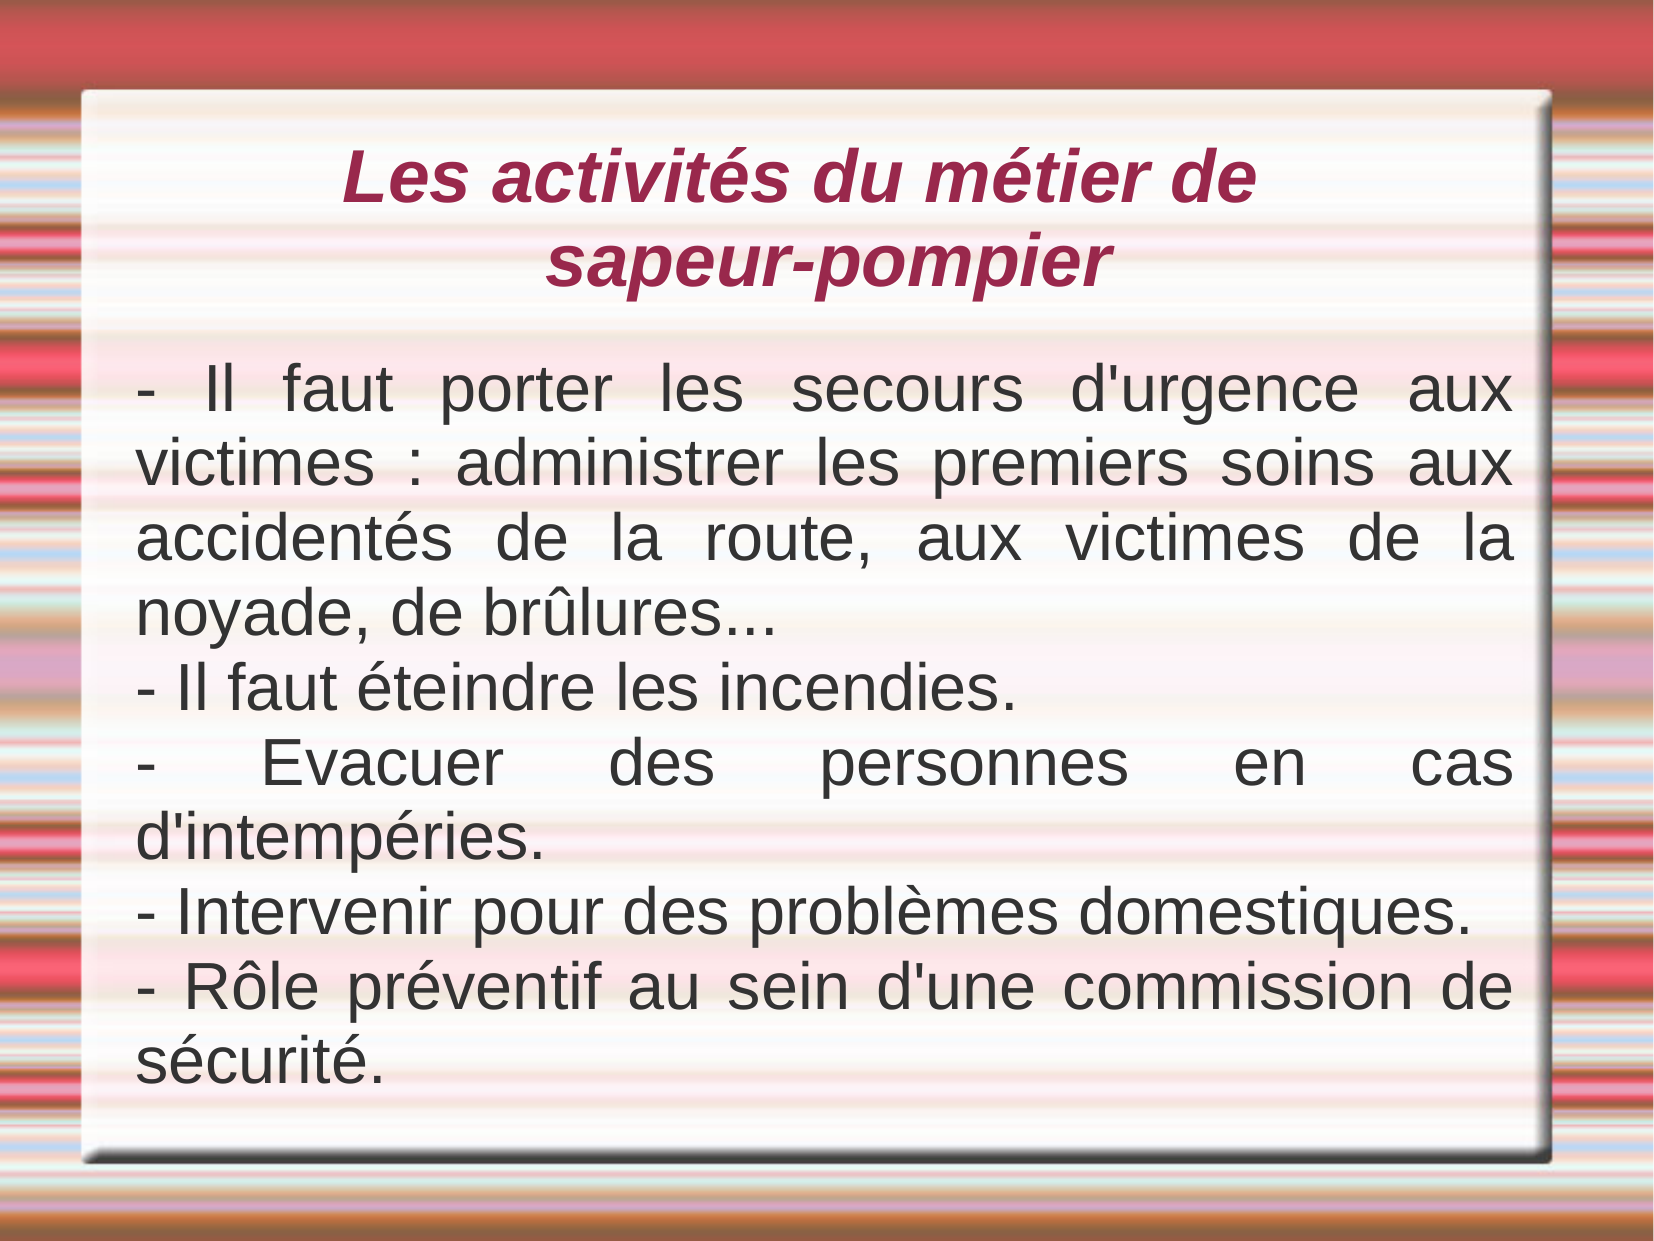

# Les activités du métier de sapeur-pompier
- Il faut porter les secours d'urgence aux victimes : administrer les premiers soins aux accidentés de la route, aux victimes de la noyade, de brûlures...
- Il faut éteindre les incendies.
- Evacuer des personnes en cas d'intempéries.
- Intervenir pour des problèmes domestiques.
- Rôle préventif au sein d'une commission de sécurité.